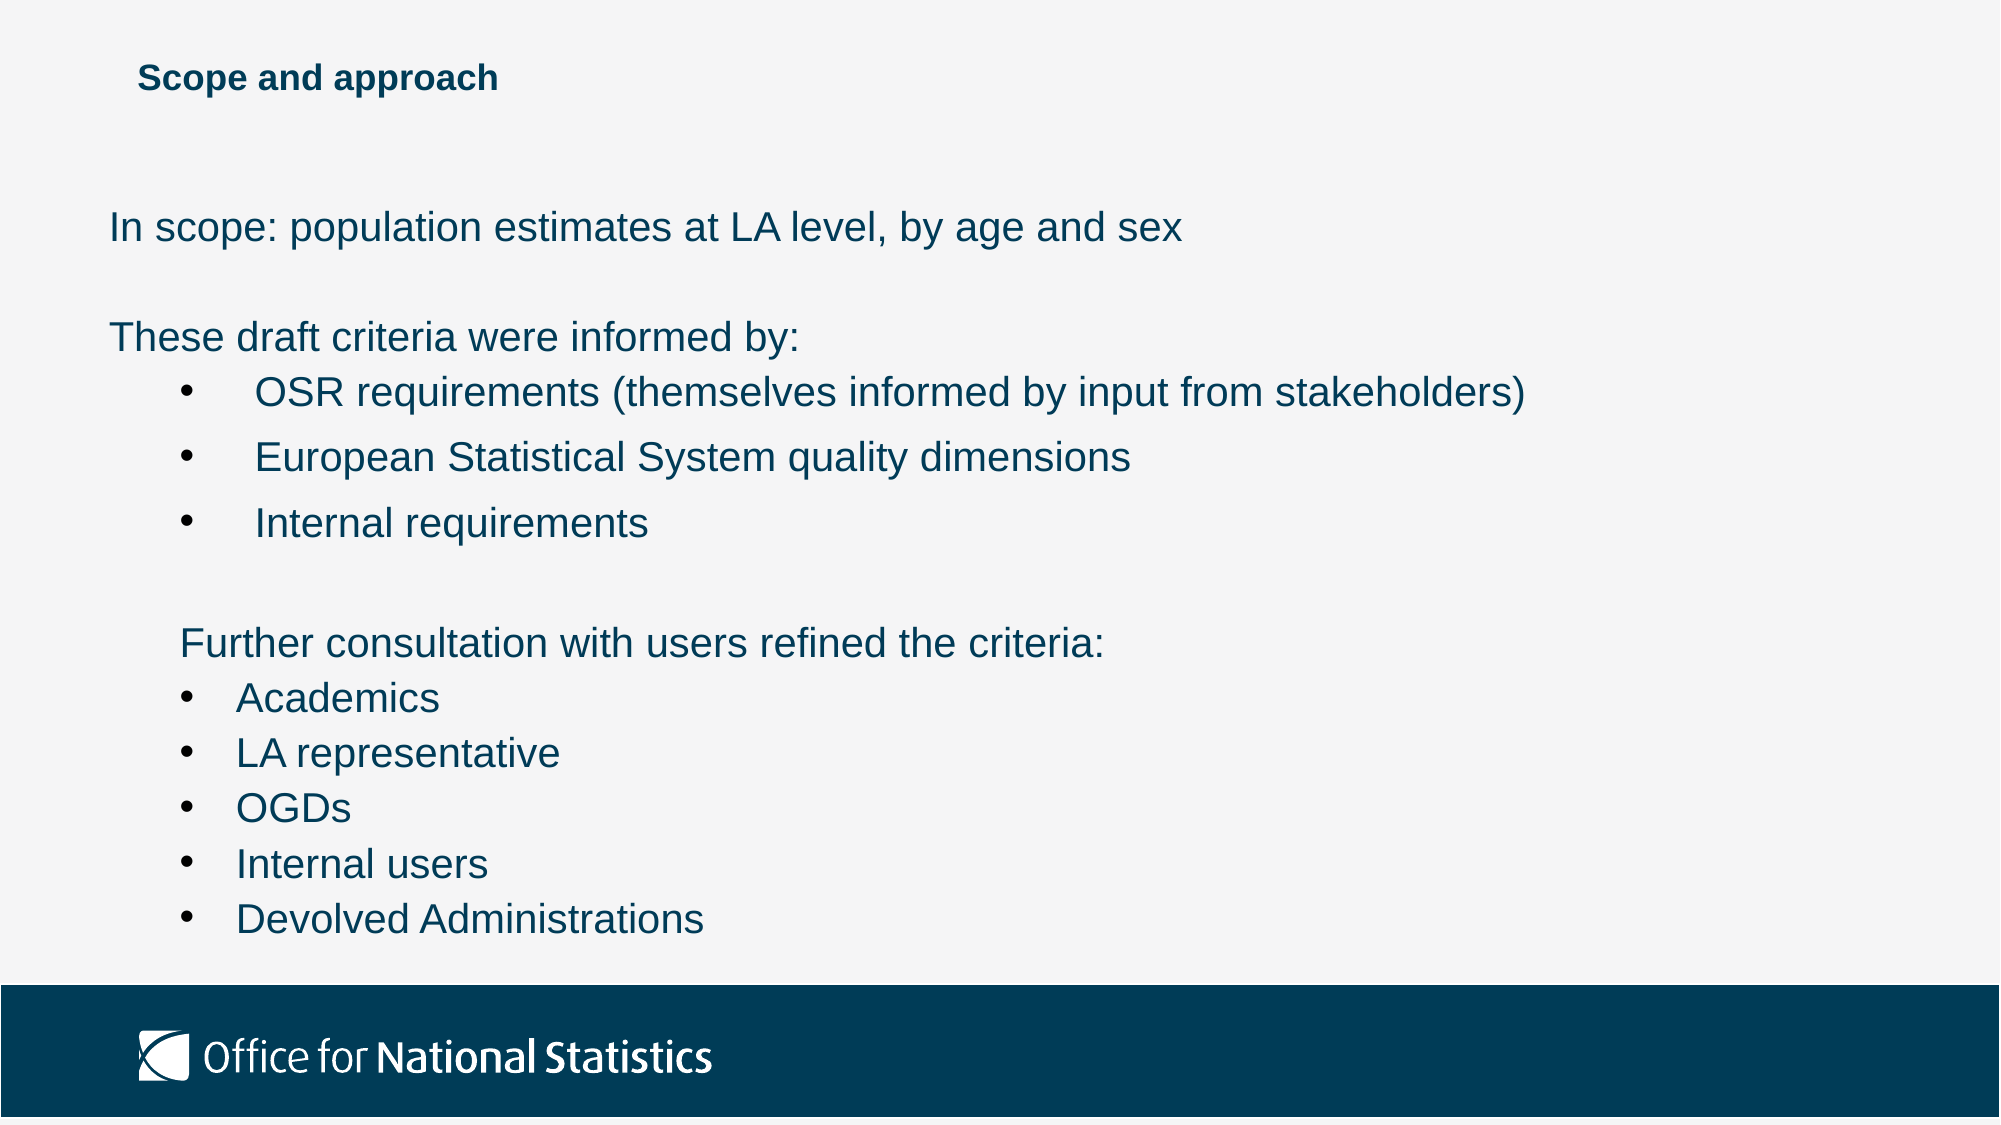

# Scope and approach
In scope: population estimates at LA level, by age and sex
These draft criteria were informed by:
OSR requirements (themselves informed by input from stakeholders)
European Statistical System quality dimensions
Internal requirements
Further consultation with users refined the criteria:
Academics
LA representative
OGDs
Internal users
Devolved Administrations